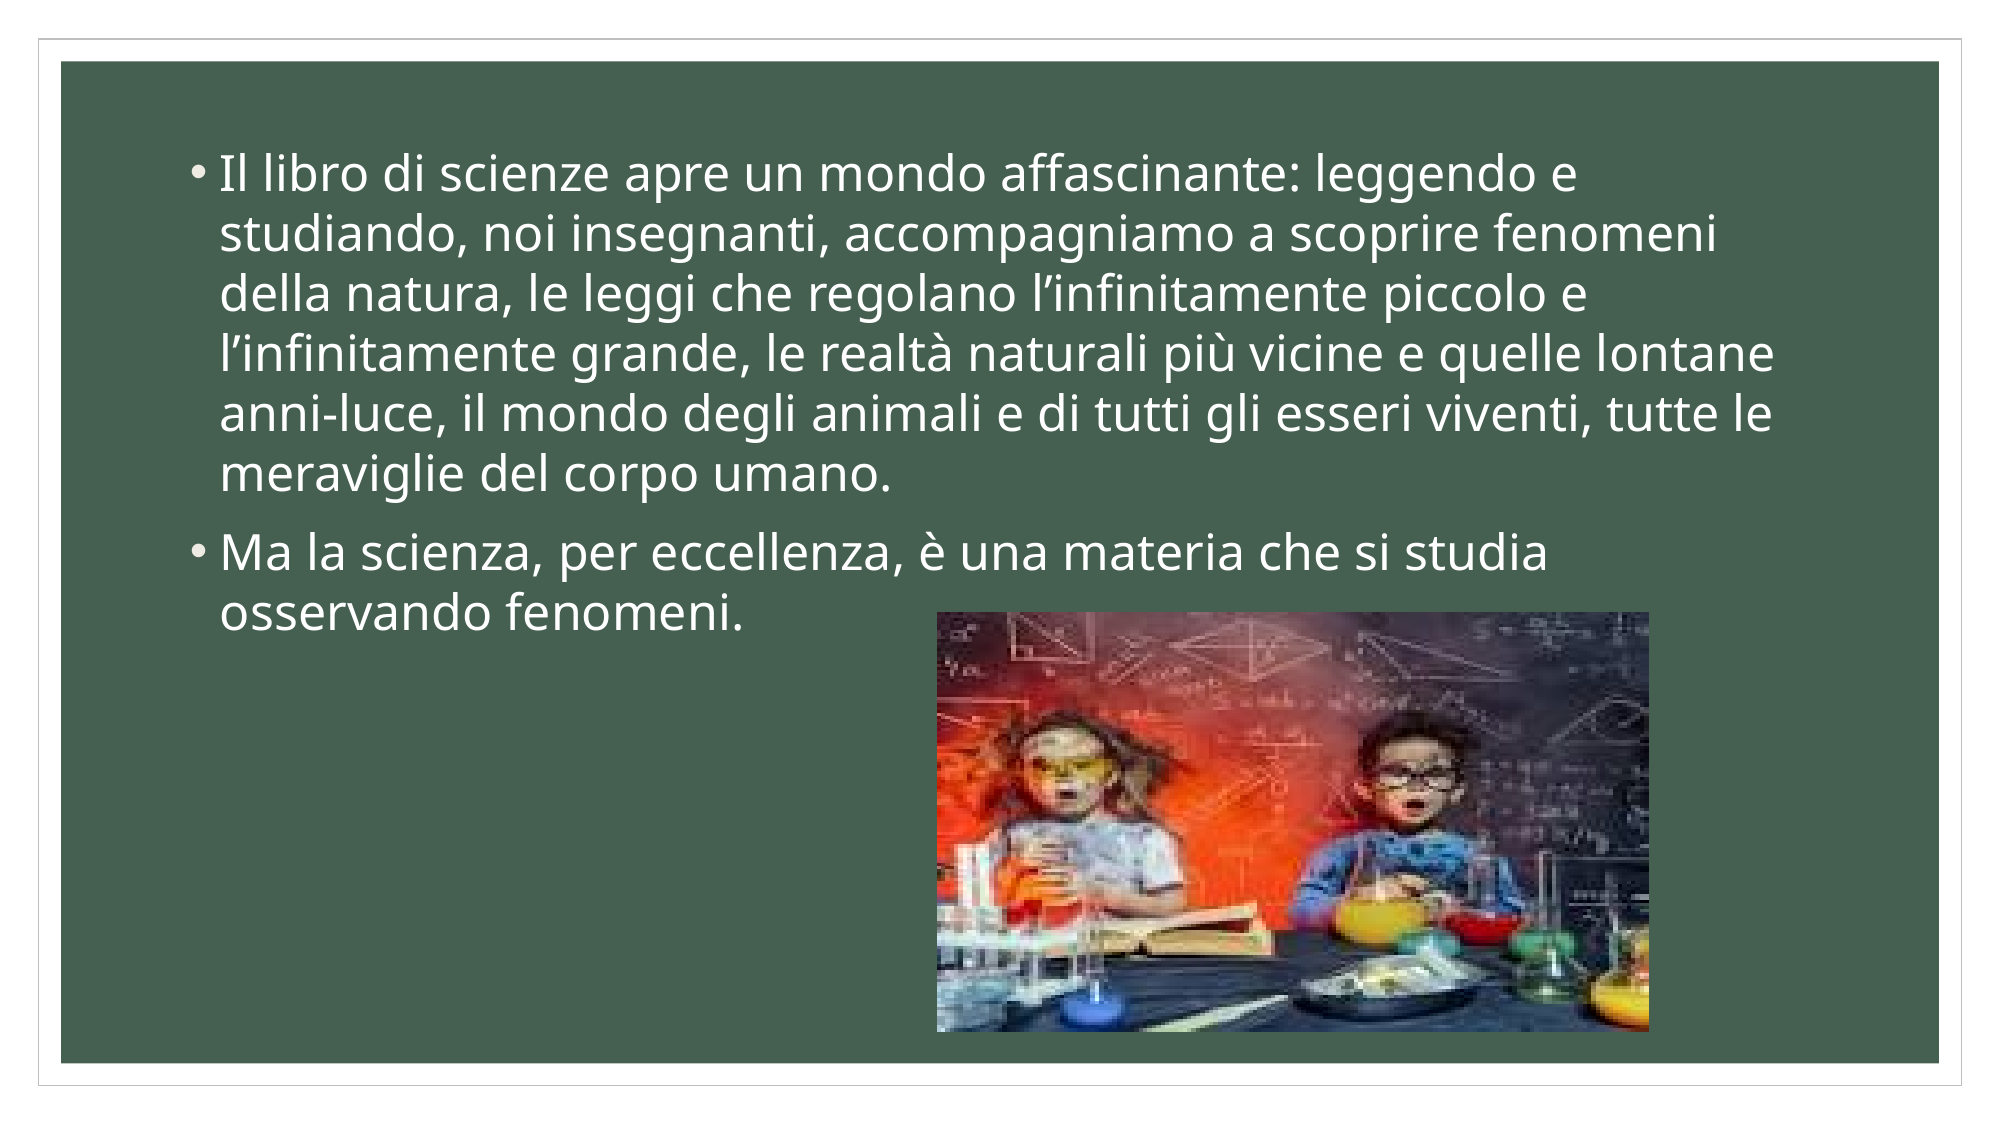

# Il libro di scienze apre un mondo affascinante: leggendo e studiando, noi insegnanti, accompagniamo a scoprire fenomeni della natura, le leggi che regolano l’infinitamente piccolo e l’infinitamente grande, le realtà naturali più vicine e quelle lontane anni-luce, il mondo degli animali e di tutti gli esseri viventi, tutte le meraviglie del corpo umano.
Ma la scienza, per eccellenza, è una materia che si studia osservando fenomeni.